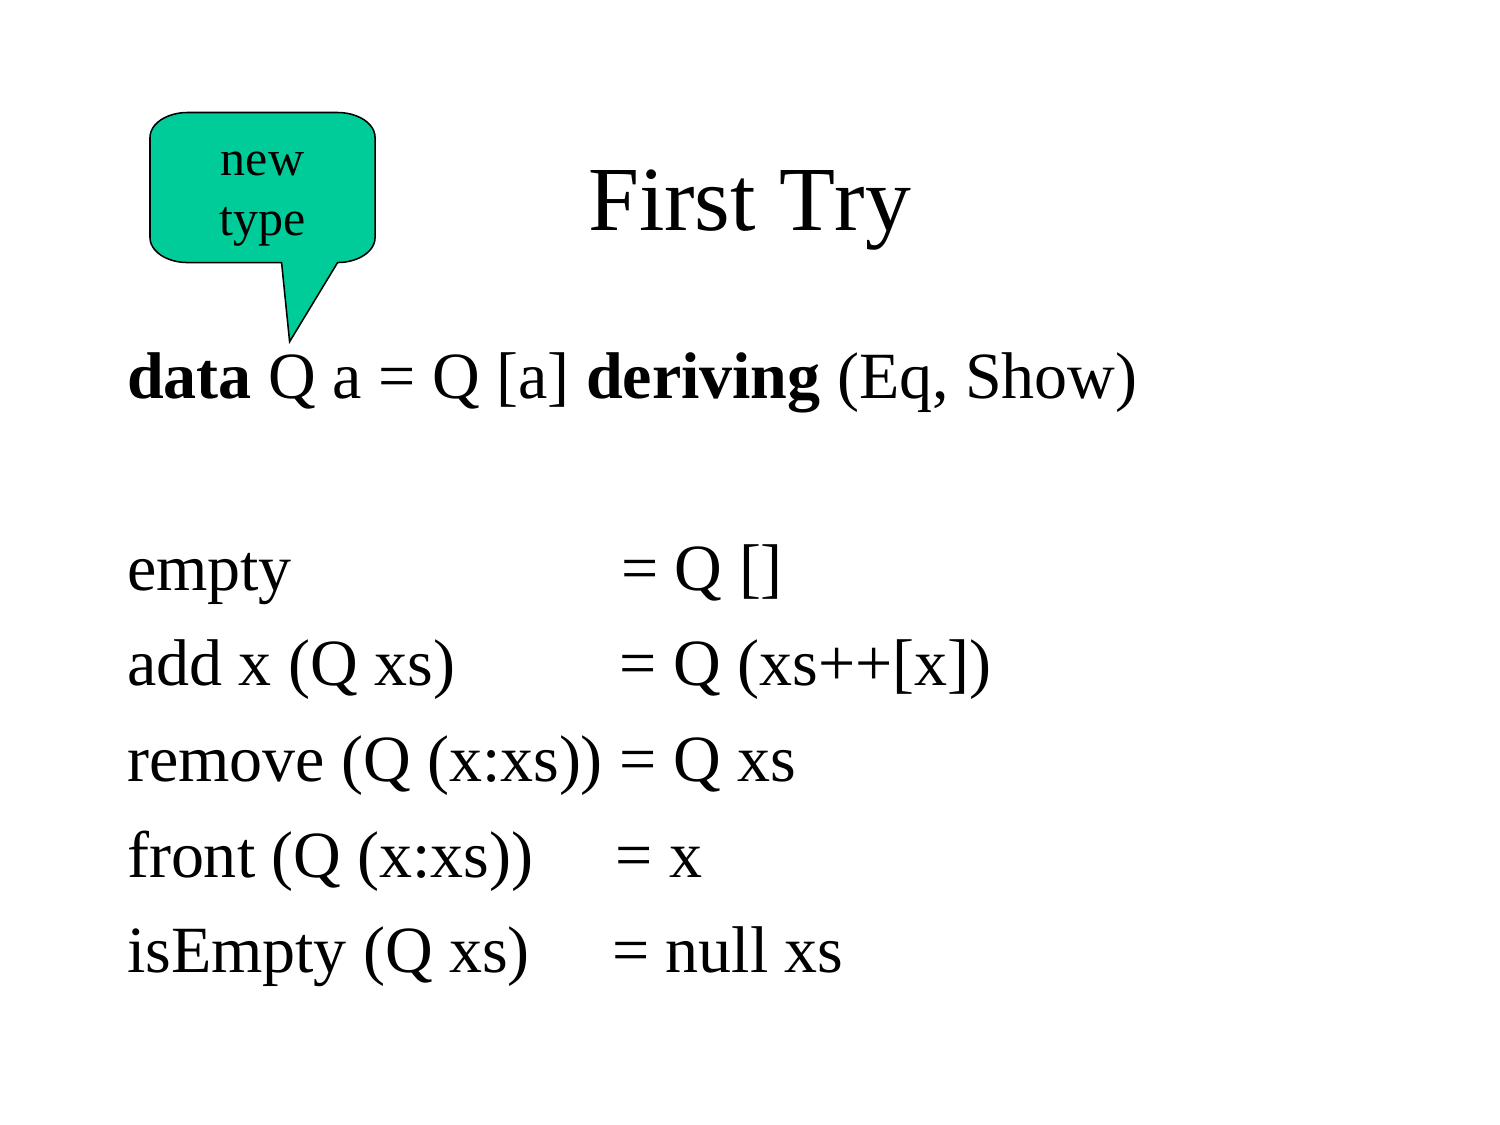

# First Try
new type
data Q a = Q [a] deriving (Eq, Show)
empty = Q []
add x (Q xs) = Q (xs++[x])
remove (Q (x:xs)) = Q xs
front (Q (x:xs)) = x
isEmpty (Q xs) = null xs